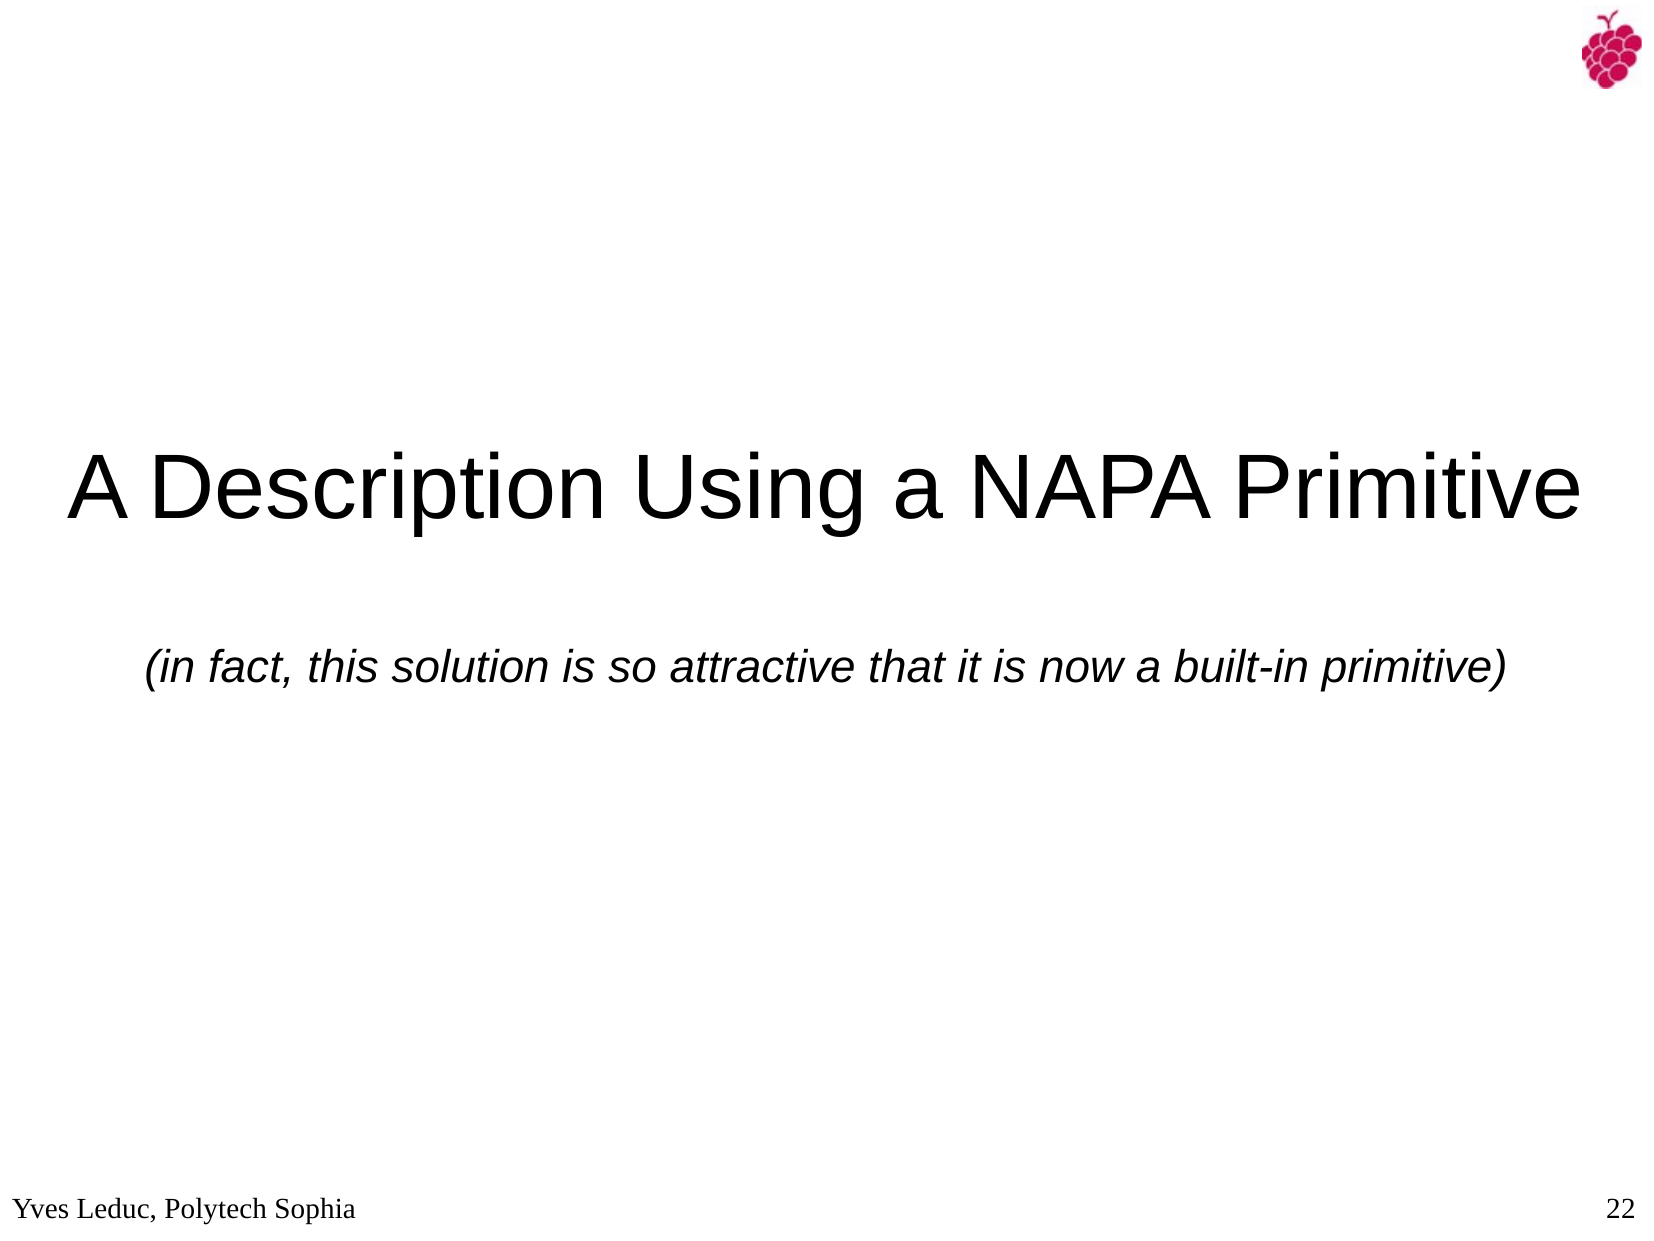

# A Description Using a NAPA Primitive (in fact, this solution is so attractive that it is now a built-in primitive)
Yves Leduc, Polytech Sophia
22